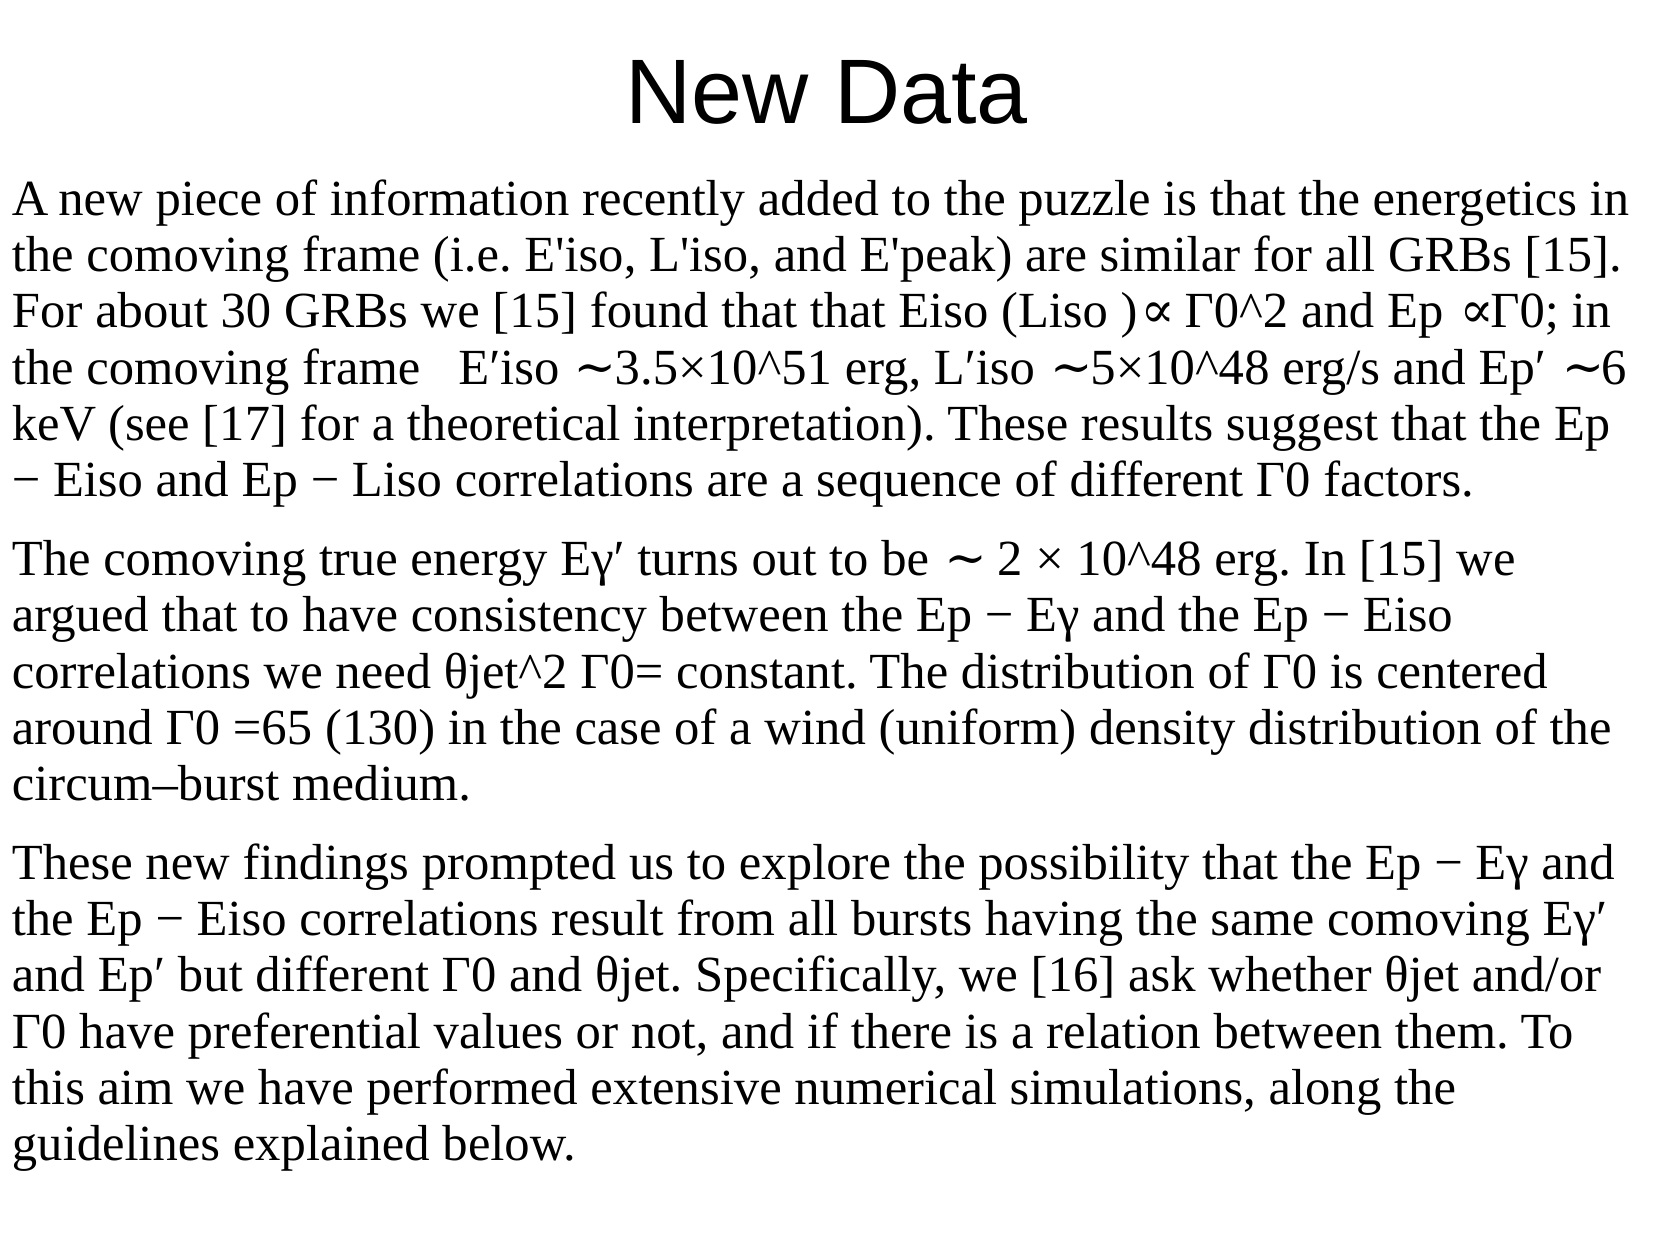

# New Data
A new piece of information recently added to the puzzle is that the energetics in the comoving frame (i.e. E'iso, L'iso, and E'peak) are similar for all GRBs [15]. For about 30 GRBs we [15] found that that Eiso (Liso )∝ Γ0^2 and Ep ∝Γ0; in the comoving frame E′iso ∼3.5×10^51 erg, L′iso ∼5×10^48 erg/s and Ep′ ∼6 keV (see [17] for a theoretical interpretation). These results suggest that the Ep − Eiso and Ep − Liso correlations are a sequence of different Γ0 factors.
The comoving true energy Eγ′ turns out to be ∼ 2 × 10^48 erg. In [15] we argued that to have consistency between the Ep − Eγ and the Ep − Eiso correlations we need θjet^2 Γ0= constant. The distribution of Γ0 is centered around Γ0 =65 (130) in the case of a wind (uniform) density distribution of the circum–burst medium.
These new findings prompted us to explore the possibility that the Ep − Eγ and the Ep − Eiso correlations result from all bursts having the same comoving Eγ′ and Ep′ but different Γ0 and θjet. Specifically, we [16] ask whether θjet and/or Γ0 have preferential values or not, and if there is a relation between them. To this aim we have performed extensive numerical simulations, along the guidelines explained below.